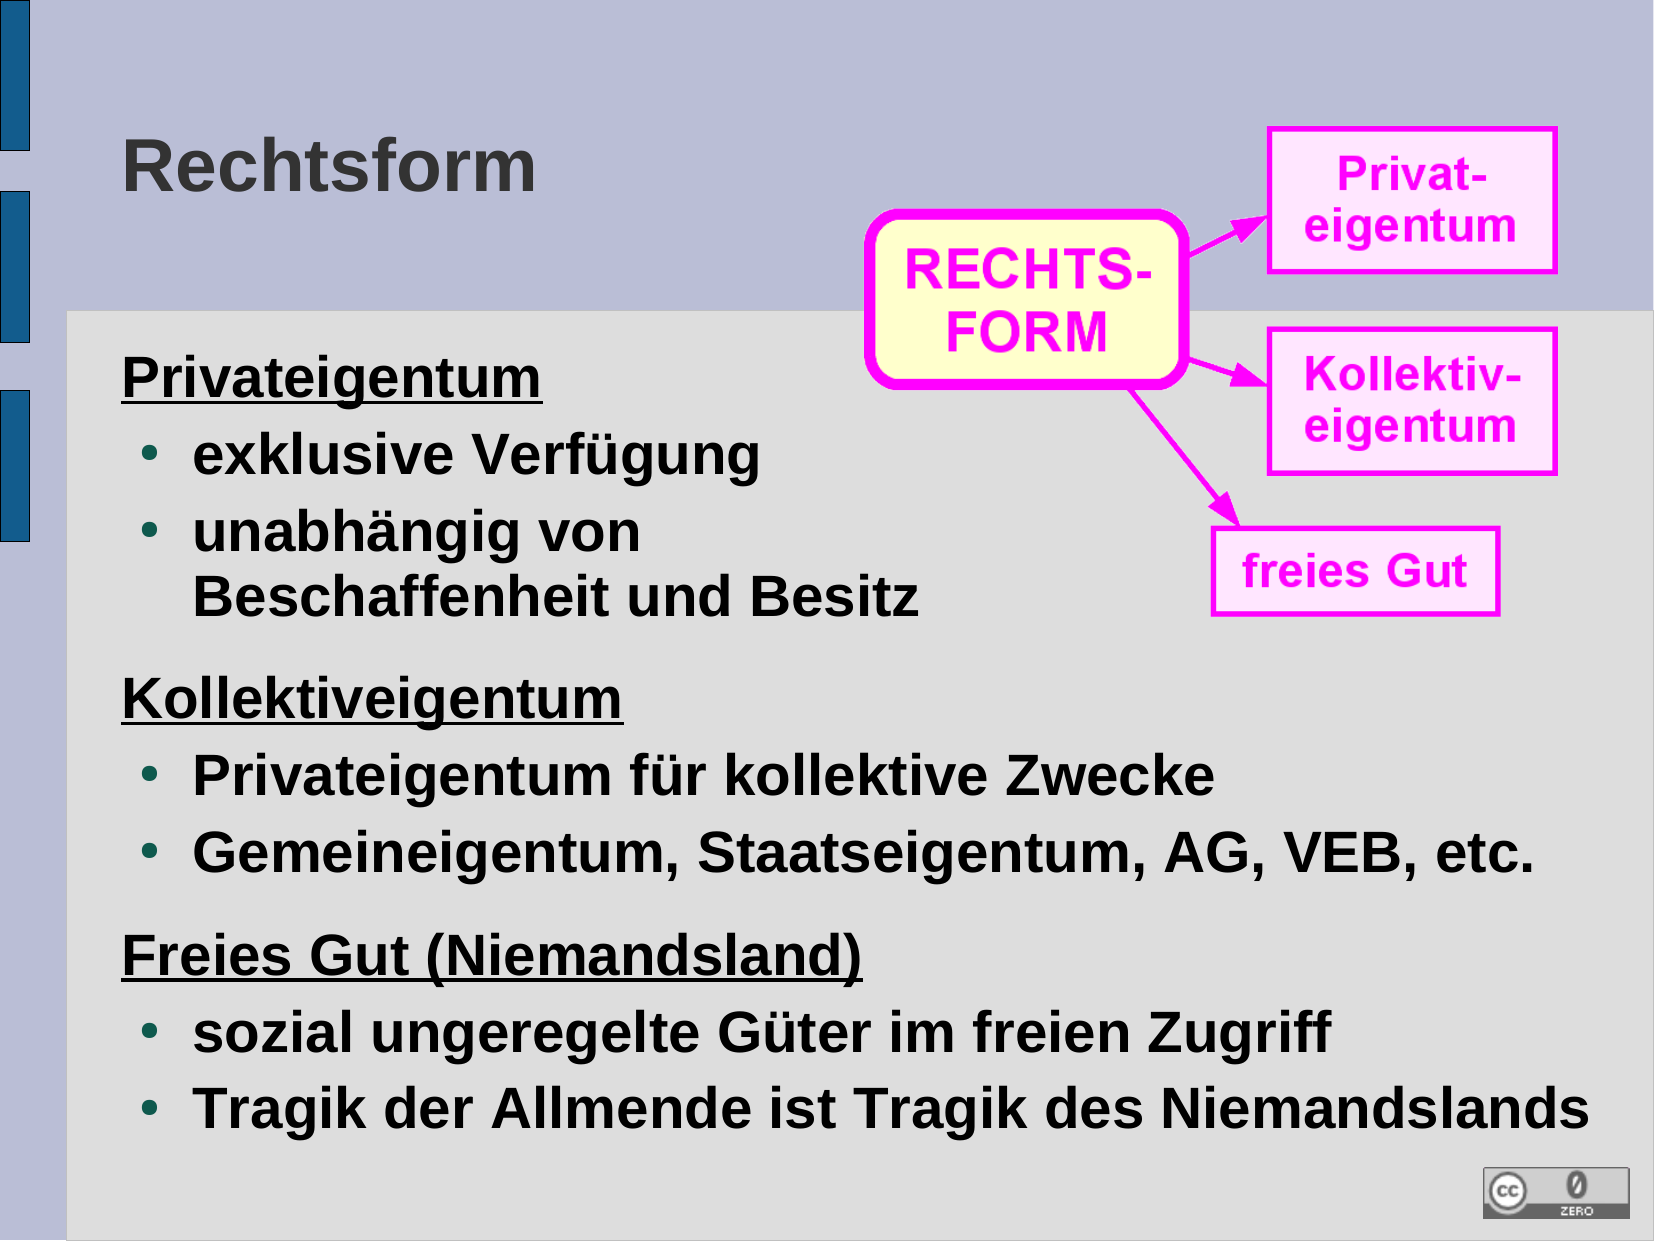

# Rechtsform
Privateigentum
exklusive Verfügung
unabhängig von
Beschaffenheit und Besitz
Kollektiveigentum
Privateigentum für kollektive Zwecke
Gemeineigentum, Staatseigentum, AG, VEB, etc.
Freies Gut (Niemandsland)
sozial ungeregelte Güter im freien Zugriff
Tragik der Allmende ist Tragik des Niemandslands